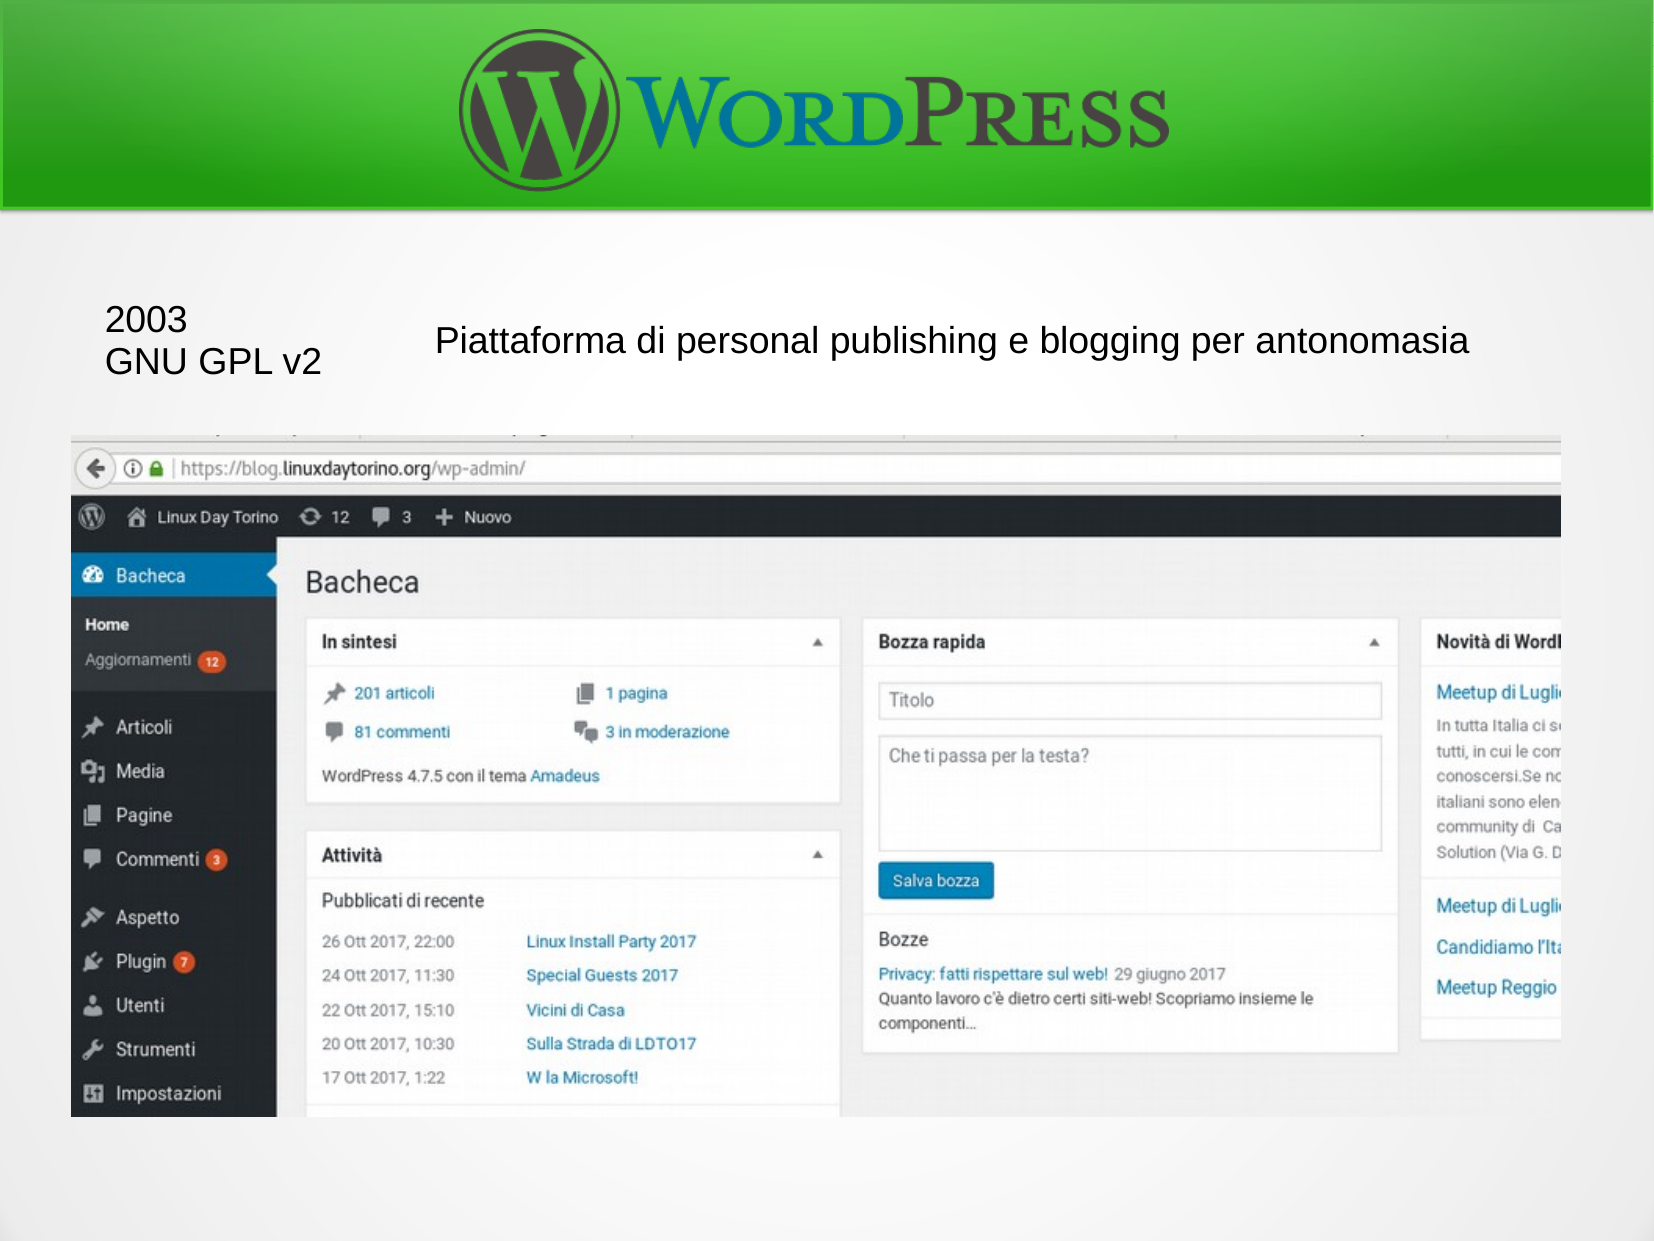

2003
GNU GPL v2
Piattaforma di personal publishing e blogging per antonomasia